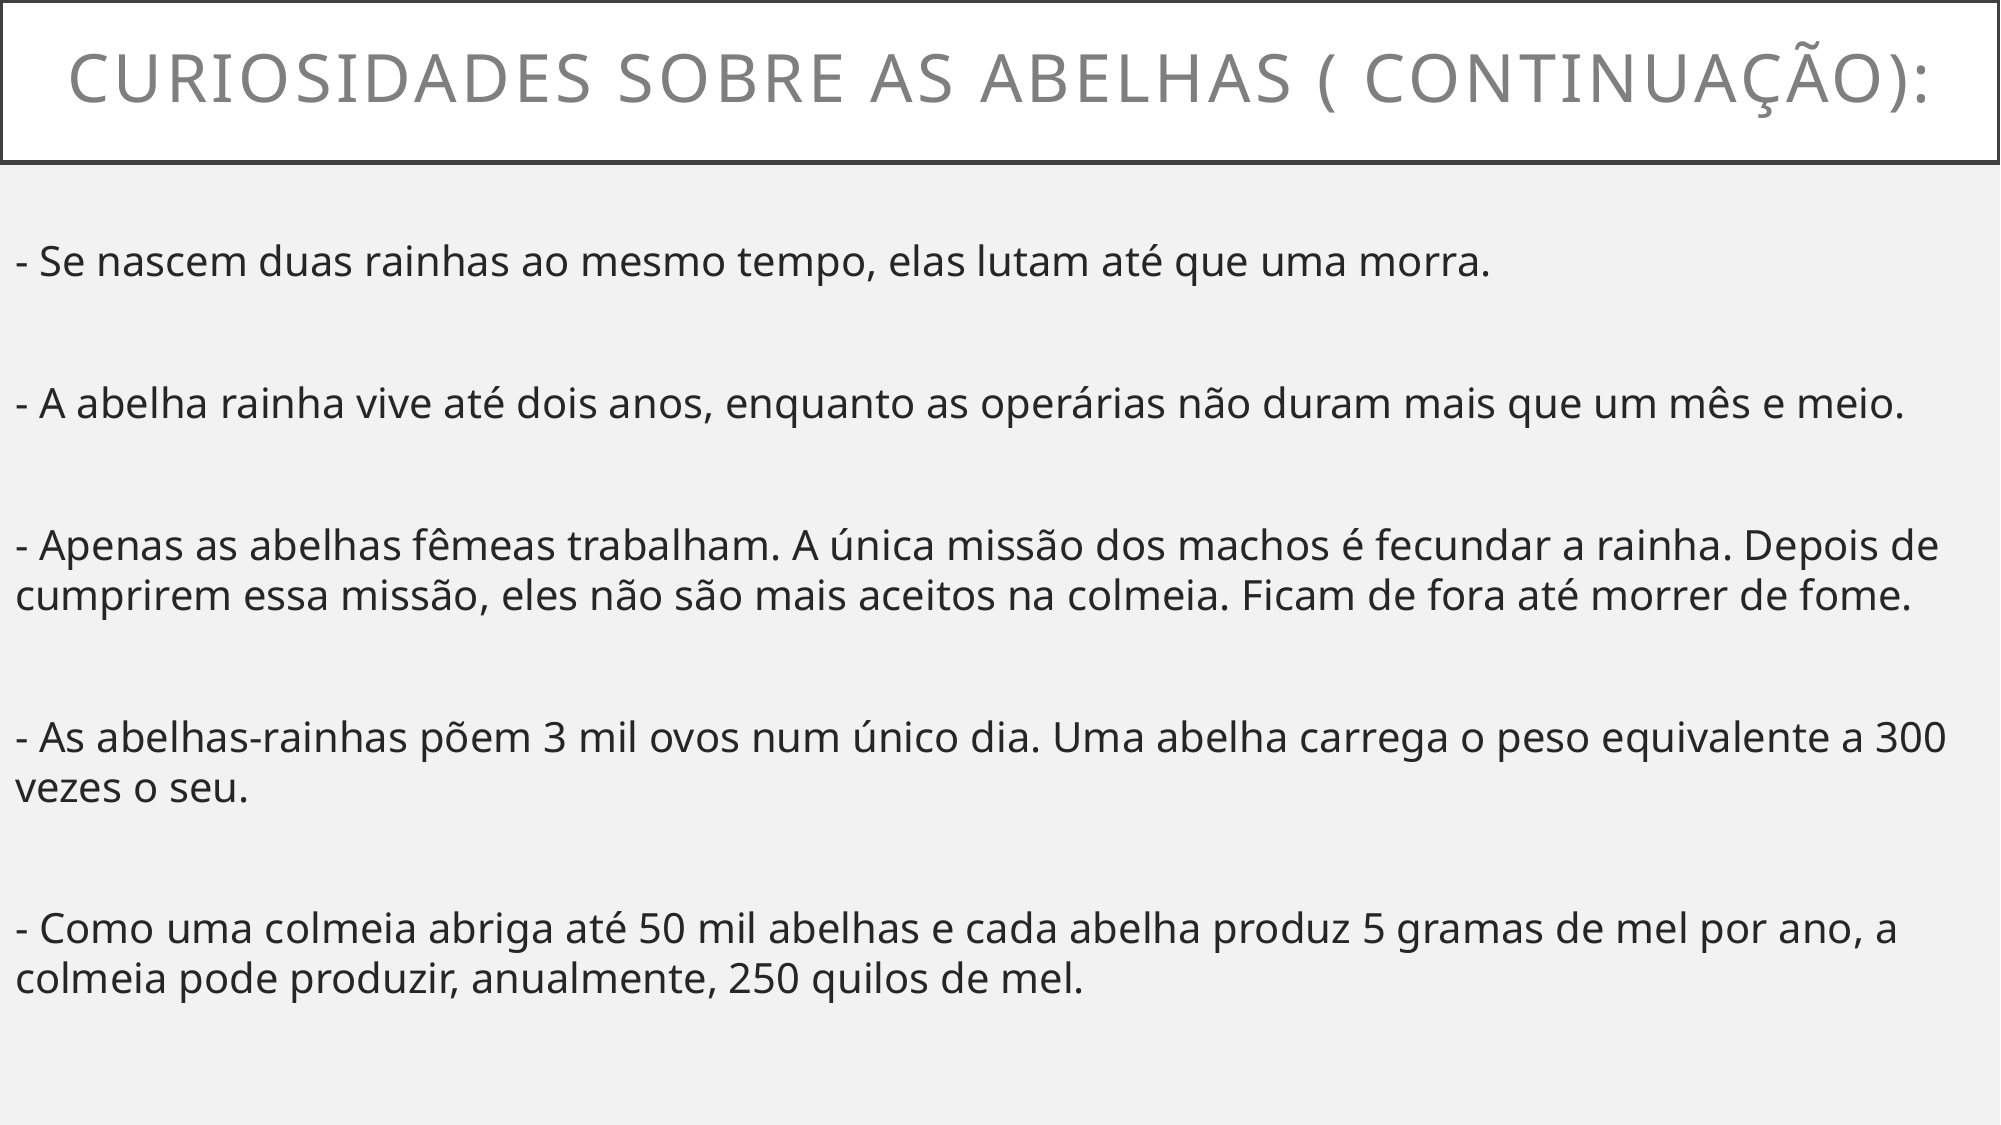

# Curiosidades sobre as abelhas ( continuação):
- Se nascem duas rainhas ao mesmo tempo, elas lutam até que uma morra.
- A abelha rainha vive até dois anos, enquanto as operárias não duram mais que um mês e meio.
- Apenas as abelhas fêmeas trabalham. A única missão dos machos é fecundar a rainha. Depois de cumprirem essa missão, eles não são mais aceitos na colmeia. Ficam de fora até morrer de fome.
- As abelhas-rainhas põem 3 mil ovos num único dia. Uma abelha carrega o peso equivalente a 300 vezes o seu.
- Como uma colmeia abriga até 50 mil abelhas e cada abelha produz 5 gramas de mel por ano, a colmeia pode produzir, anualmente, 250 quilos de mel.